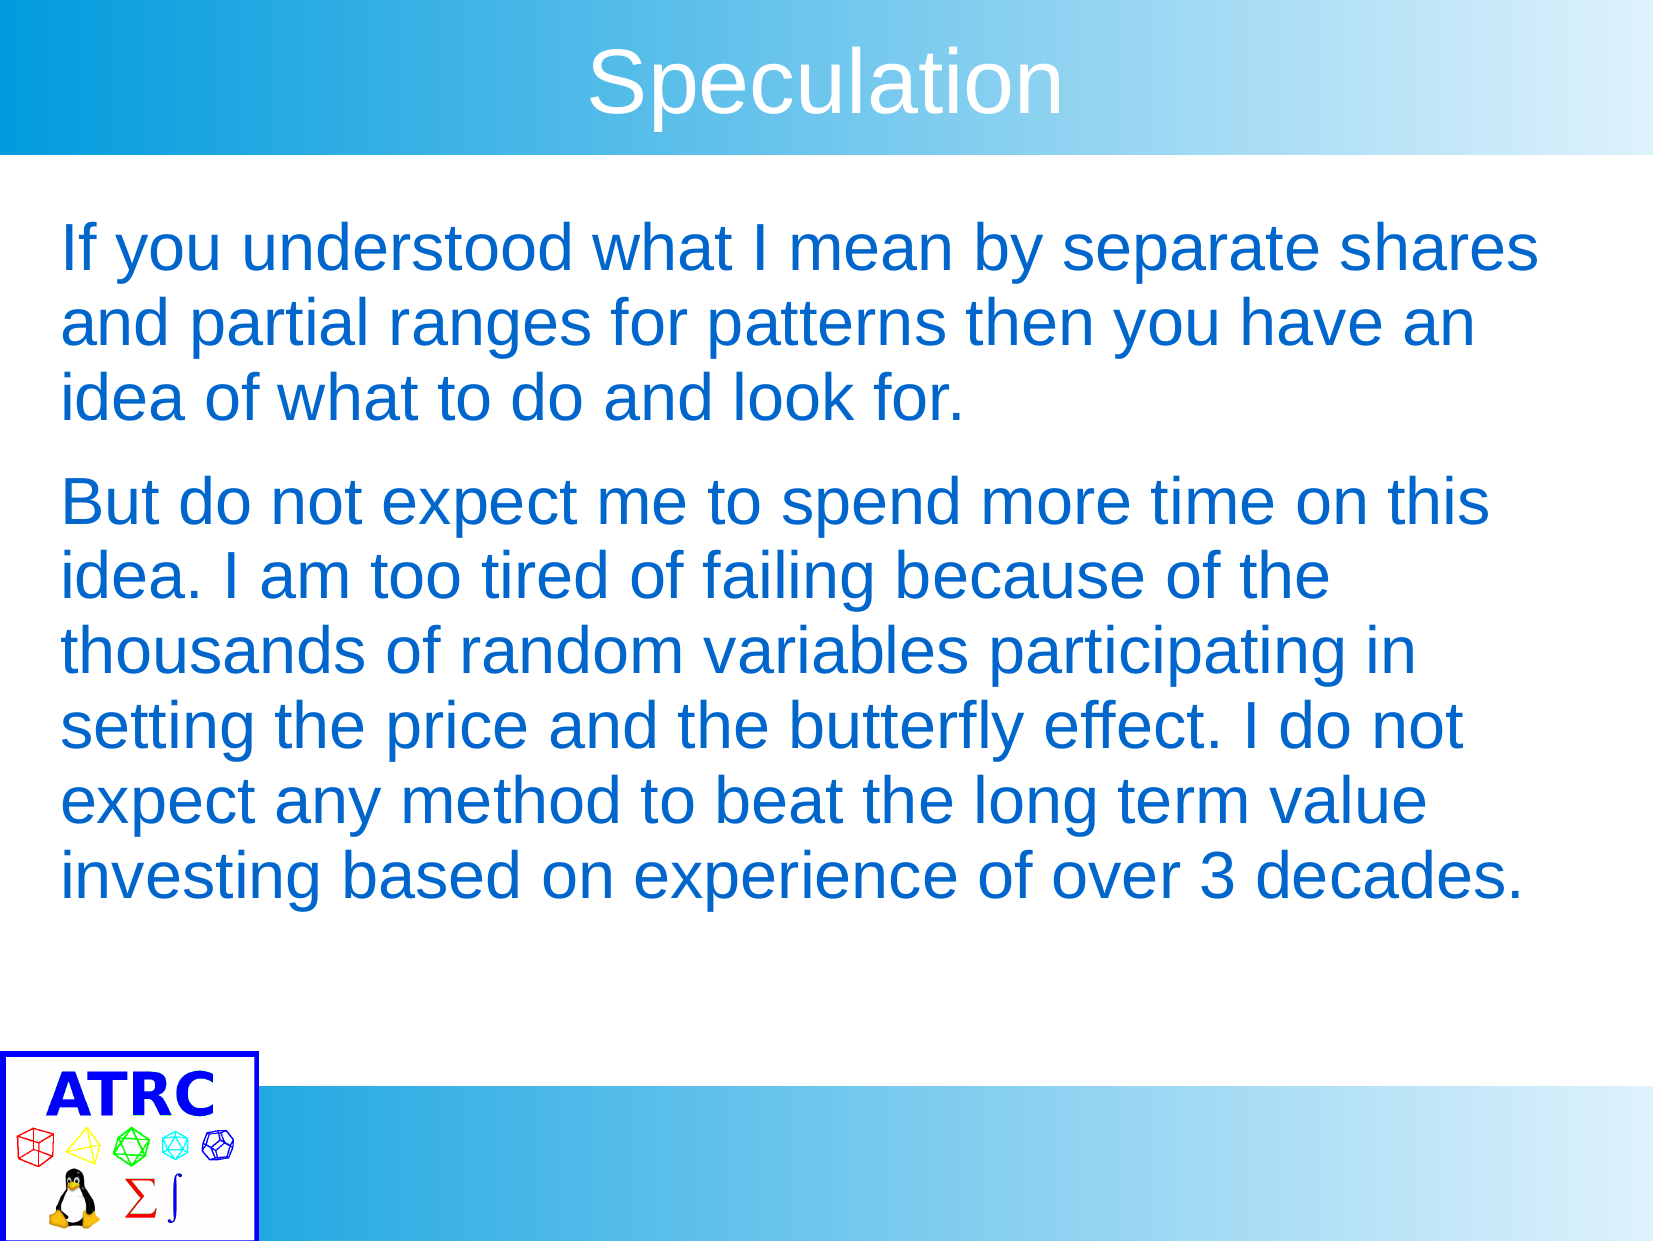

# Speculation
If you understood what I mean by separate shares and partial ranges for patterns then you have an idea of what to do and look for.
But do not expect me to spend more time on this idea. I am too tired of failing because of the thousands of random variables participating in setting the price and the butterfly effect. I do not expect any method to beat the long term value investing based on experience of over 3 decades.